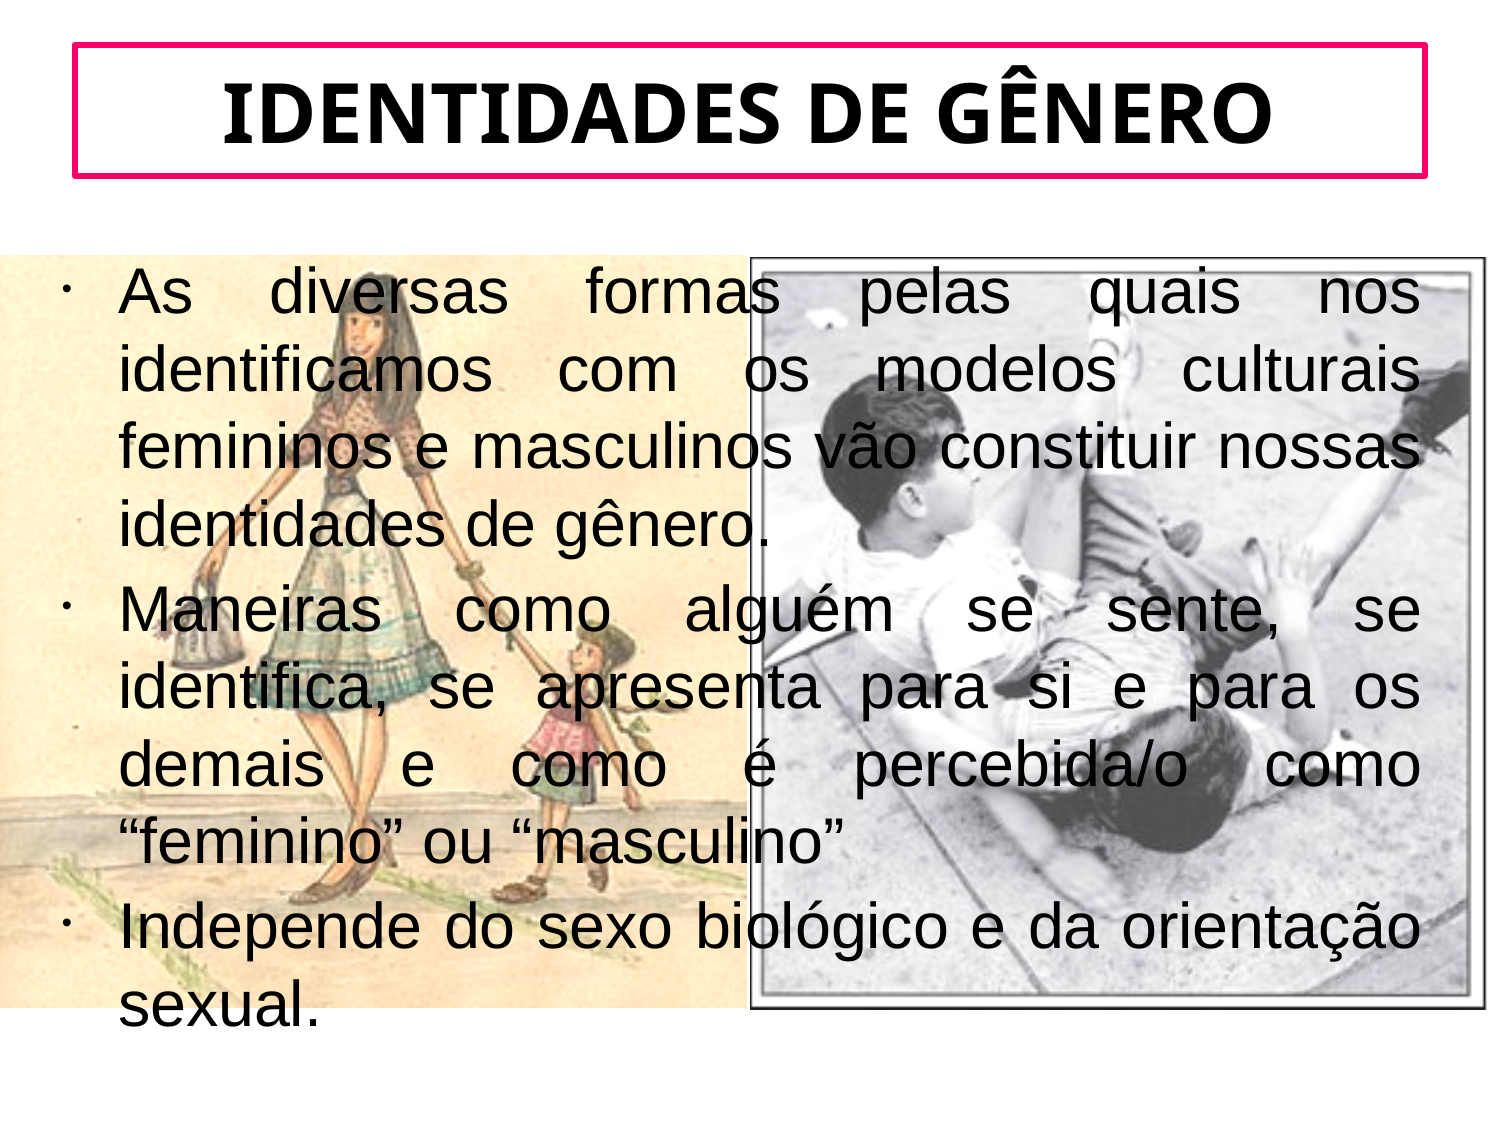

IDENTIDADES DE GÊNERO
As diversas formas pelas quais nos identificamos com os modelos culturais femininos e masculinos vão constituir nossas identidades de gênero.
Maneiras como alguém se sente, se identifica, se apresenta para si e para os demais e como é percebida/o como “feminino” ou “masculino”
Independe do sexo biológico e da orientação sexual.